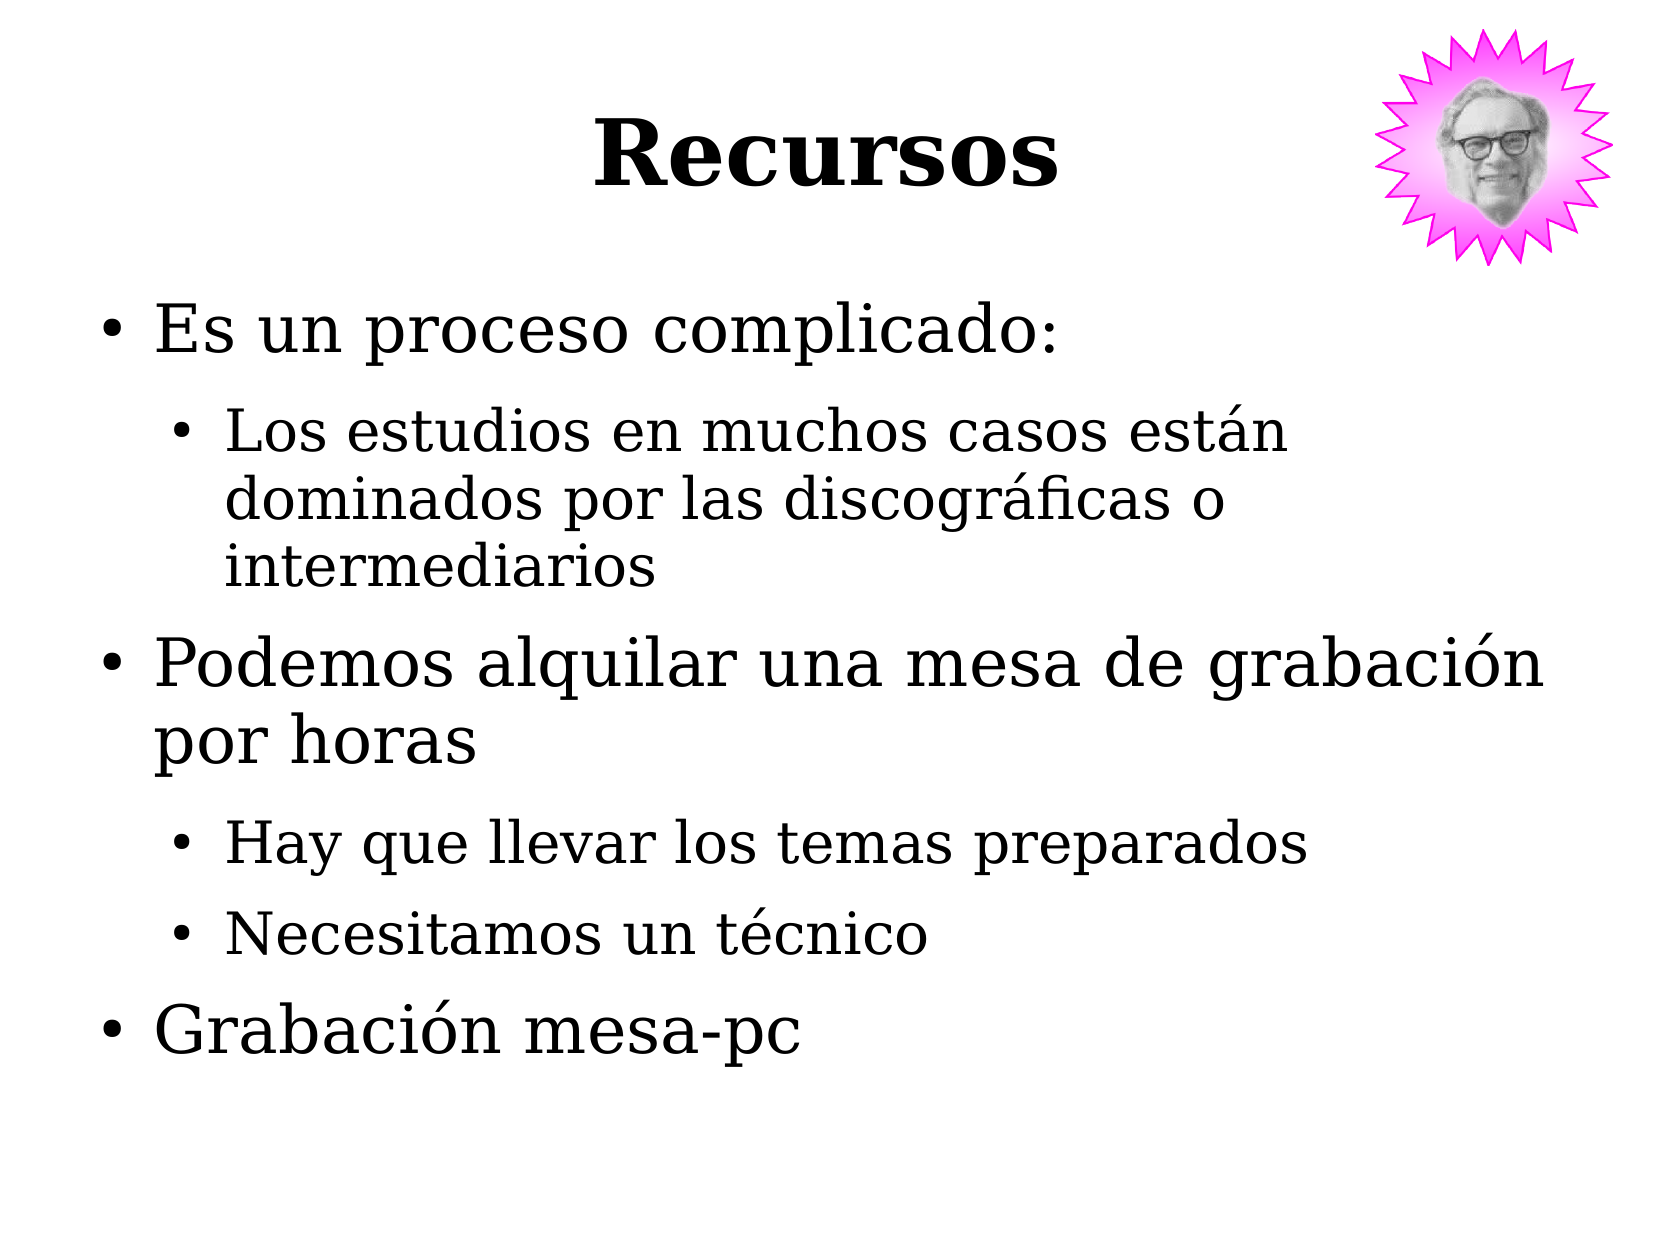

# Recursos
Es un proceso complicado:
Los estudios en muchos casos están dominados por las discográficas o intermediarios
Podemos alquilar una mesa de grabación por horas
Hay que llevar los temas preparados
Necesitamos un técnico
Grabación mesa-pc